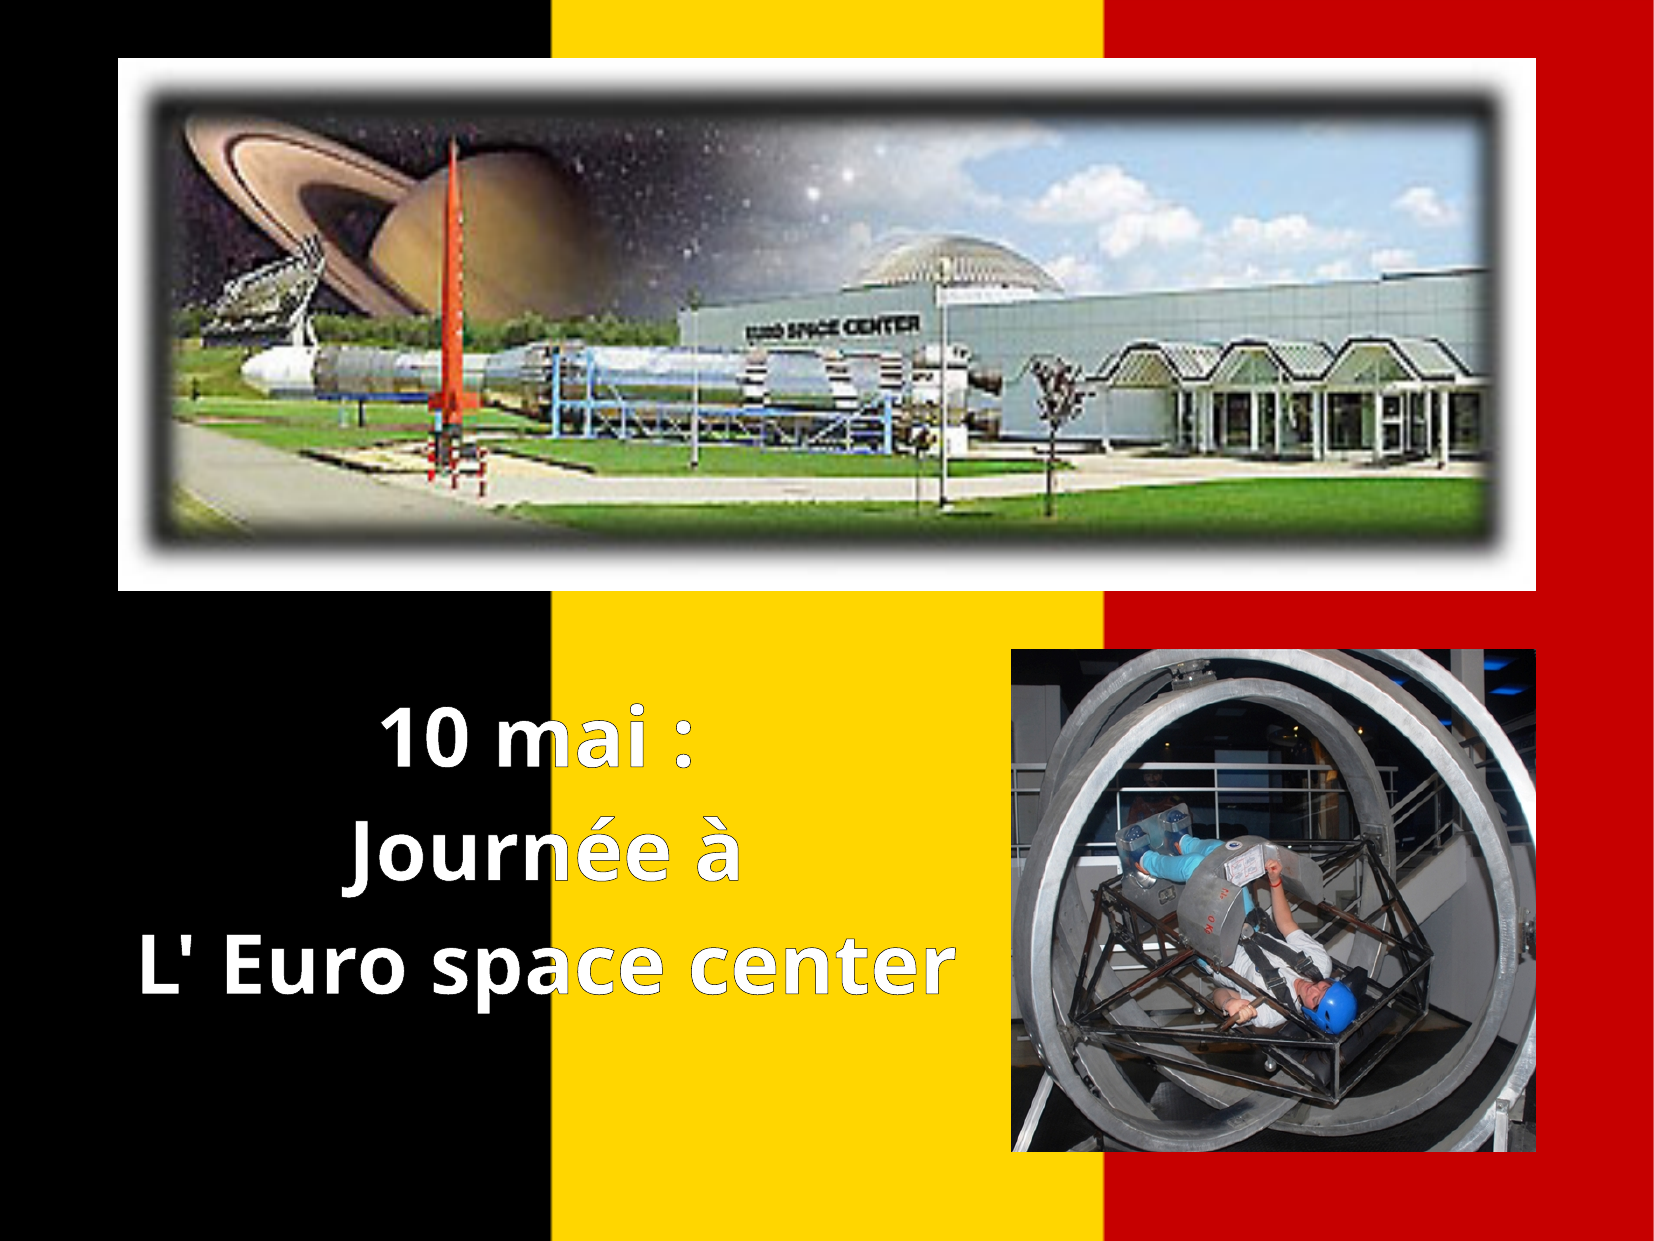

10 mai :
Journée à
L' Euro space center